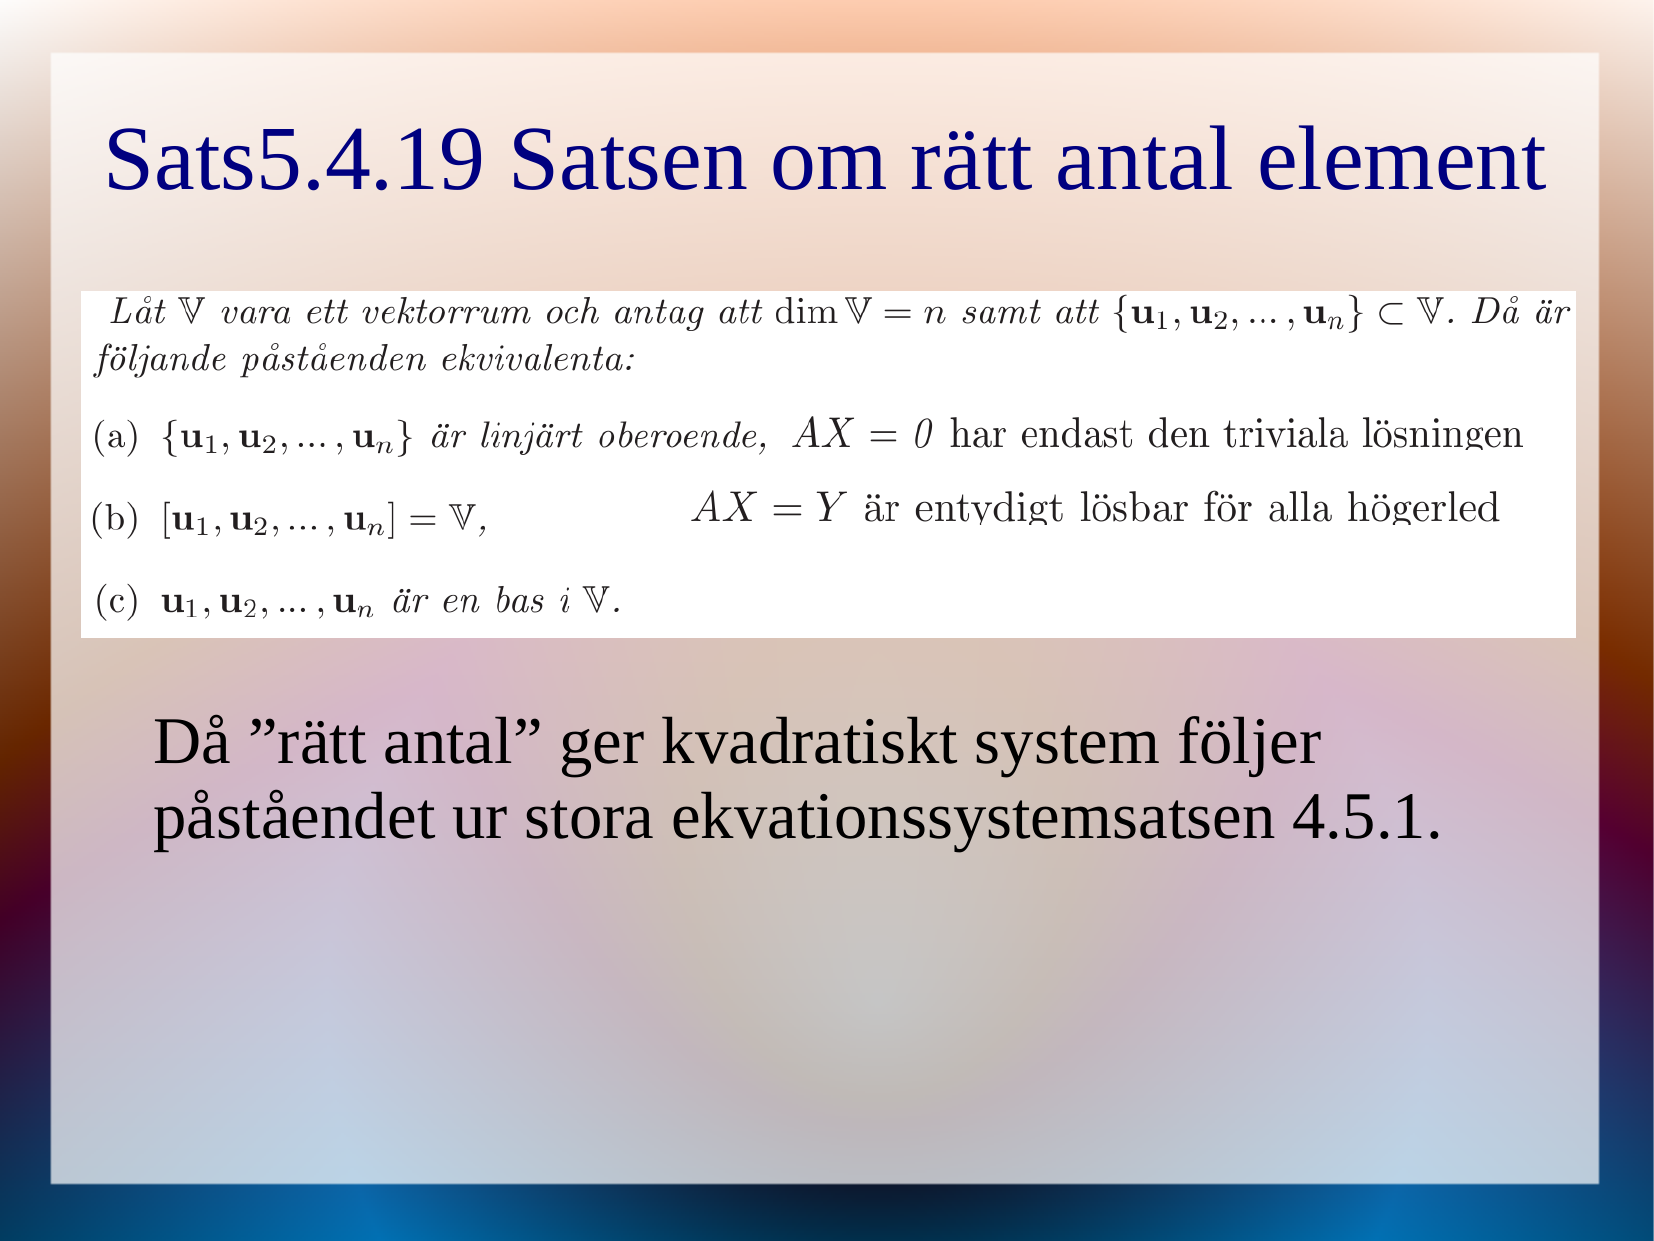

# Sats5.4.19 Satsen om rätt antal element
Då ”rätt antal” ger kvadratiskt system följer påståendet ur stora ekvationssystemsatsen 4.5.1.